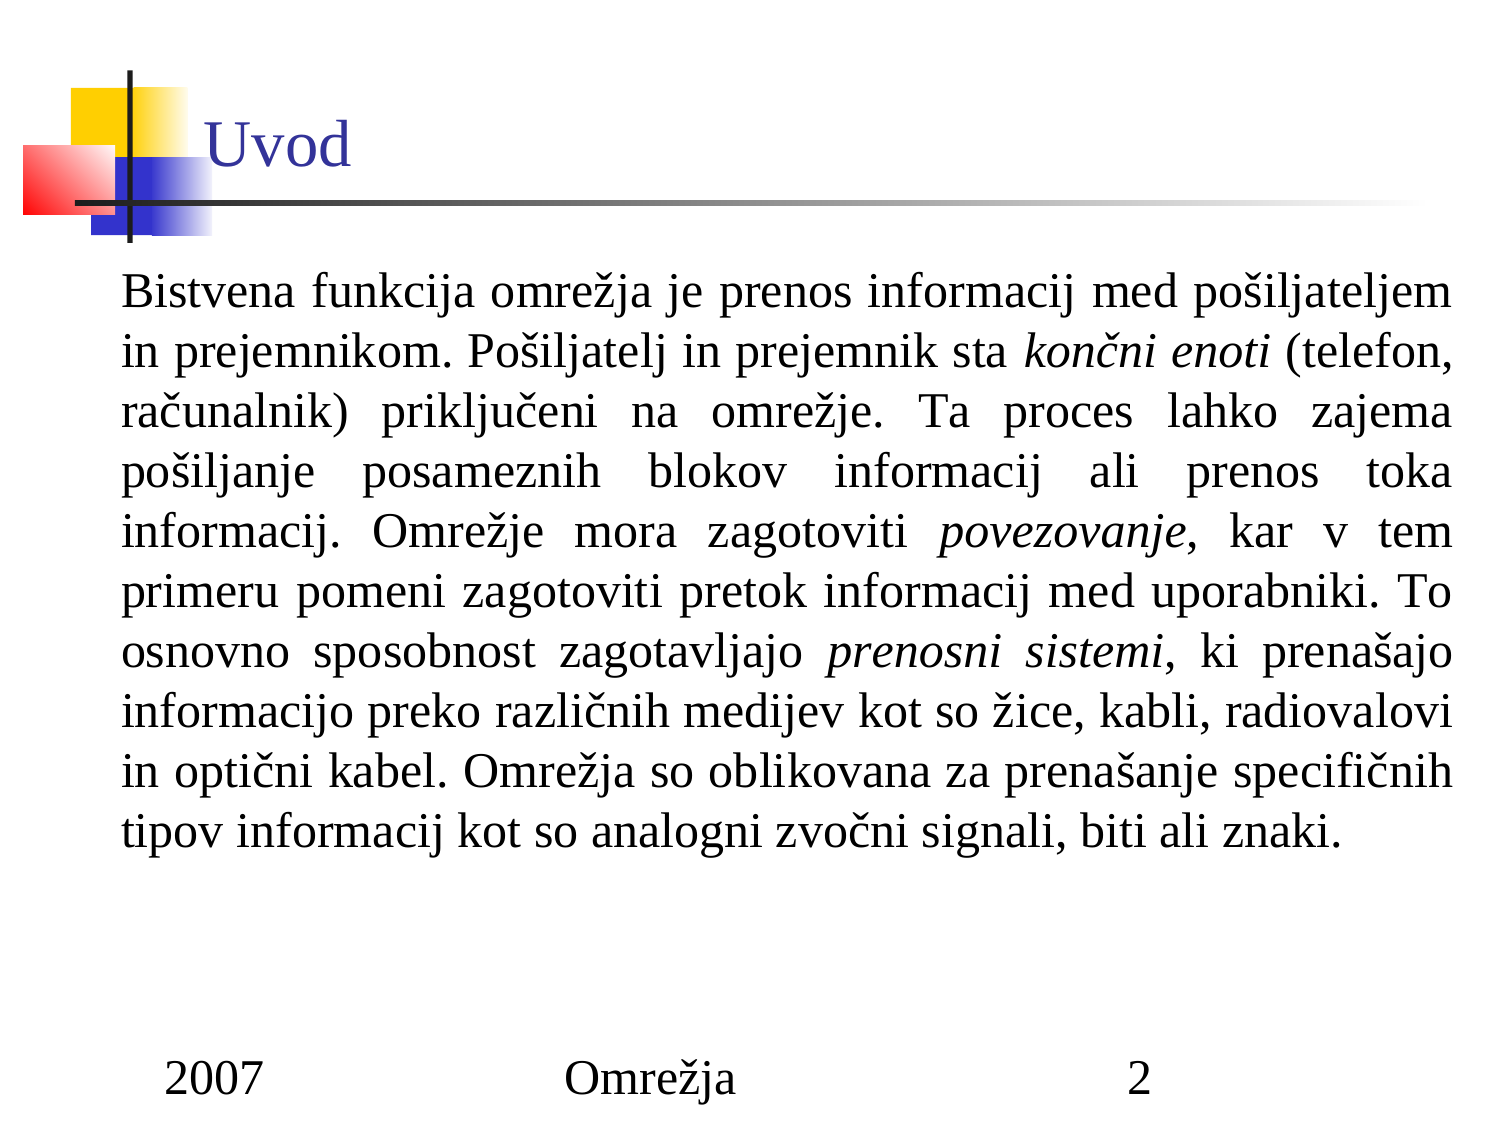

# Uvod
	Bistvena funkcija omrežja je prenos informacij med pošiljateljem in prejemnikom. Pošiljatelj in prejemnik sta končni enoti (telefon, računalnik) priključeni na omrežje. Ta proces lahko zajema pošiljanje posameznih blokov informacij ali prenos toka informacij. Omrežje mora zagotoviti povezovanje, kar v tem primeru pomeni zagotoviti pretok informacij med uporabniki. To osnovno sposobnost zagotavljajo prenosni sistemi, ki prenašajo informacijo preko različnih medijev kot so žice, kabli, radiovalovi in optični kabel. Omrežja so oblikovana za prenašanje specifičnih tipov informacij kot so analogni zvočni signali, biti ali znaki.
2007
Omrežja
2